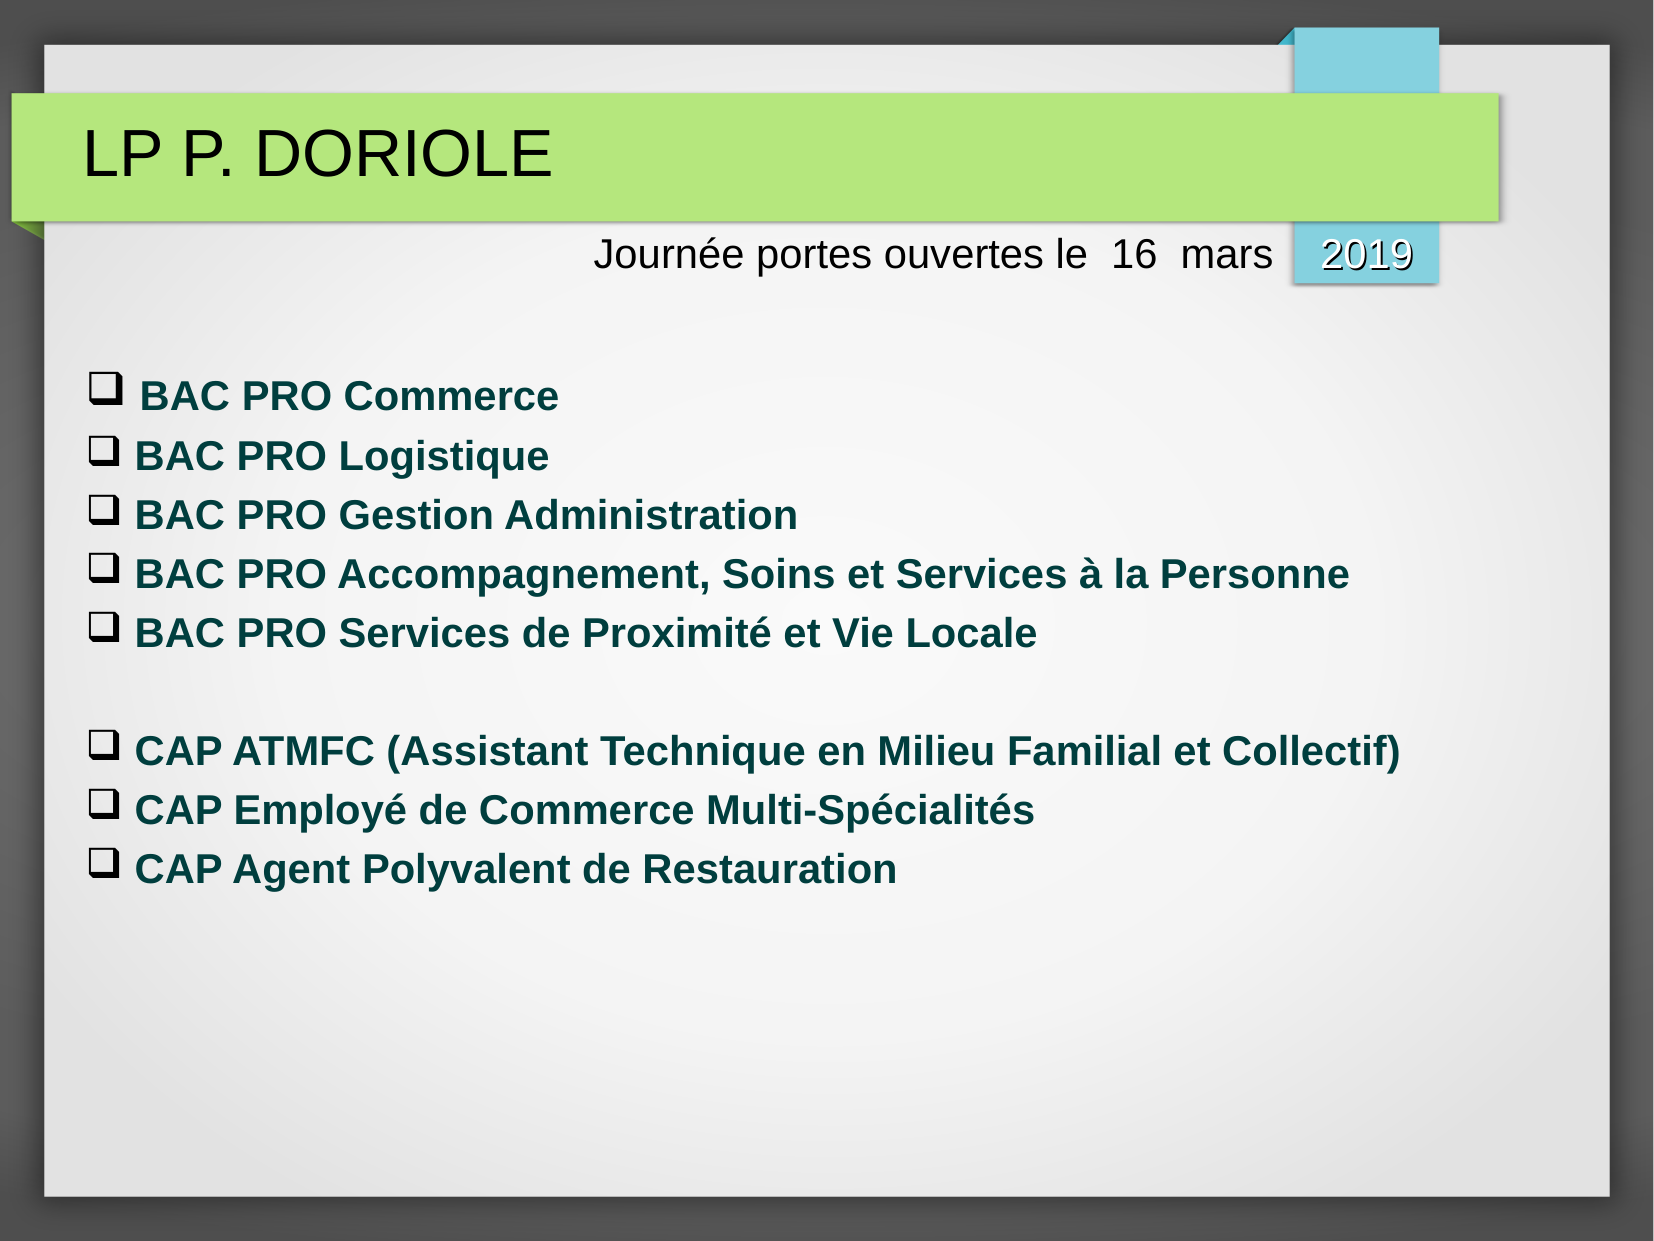

# LP P. DORIOLE
Journée portes ouvertes le 16 mars 2019
 BAC PRO Commerce
 BAC PRO Logistique
 BAC PRO Gestion Administration
 BAC PRO Accompagnement, Soins et Services à la Personne
 BAC PRO Services de Proximité et Vie Locale
 CAP ATMFC (Assistant Technique en Milieu Familial et Collectif)
 CAP Employé de Commerce Multi-Spécialités
 CAP Agent Polyvalent de Restauration